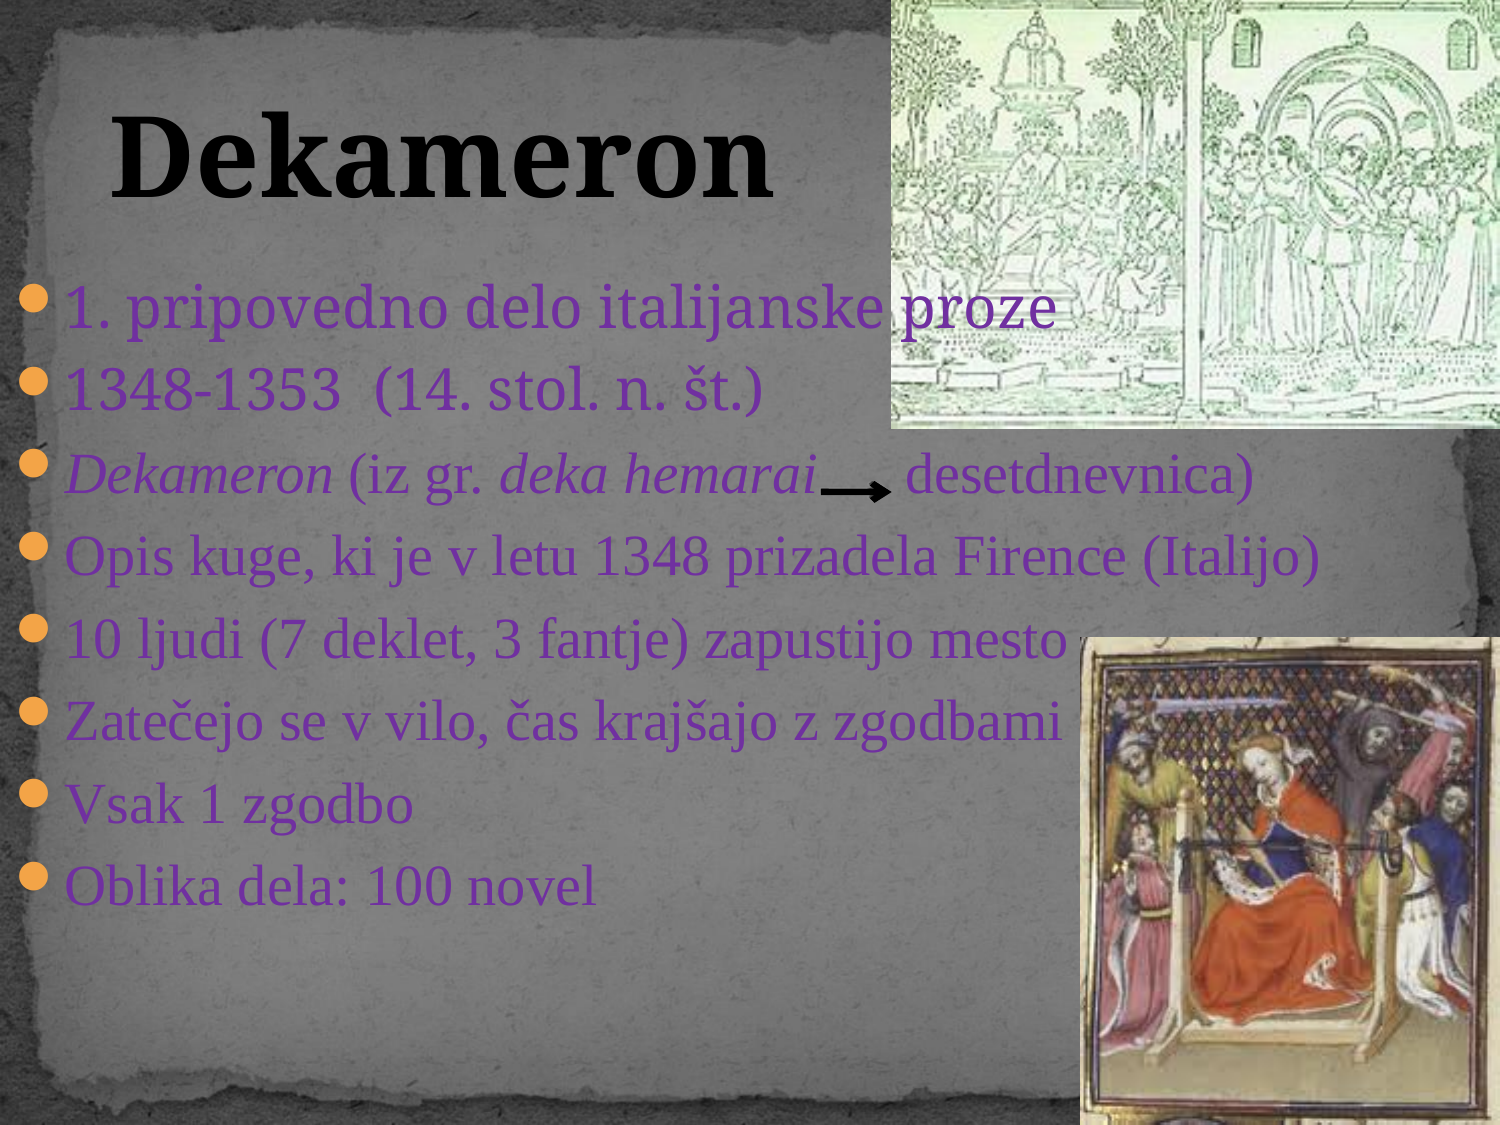

Dekameron
# 1. pripovedno delo italijanske proze
1348-1353 (14. stol. n. št.)
Dekameron (iz gr. deka hemarai desetdnevnica)
Opis kuge, ki je v letu 1348 prizadela Firence (Italijo)
10 ljudi (7 deklet, 3 fantje) zapustijo mesto
Zatečejo se v vilo, čas krajšajo z zgodbami
Vsak 1 zgodbo
Oblika dela: 100 novel